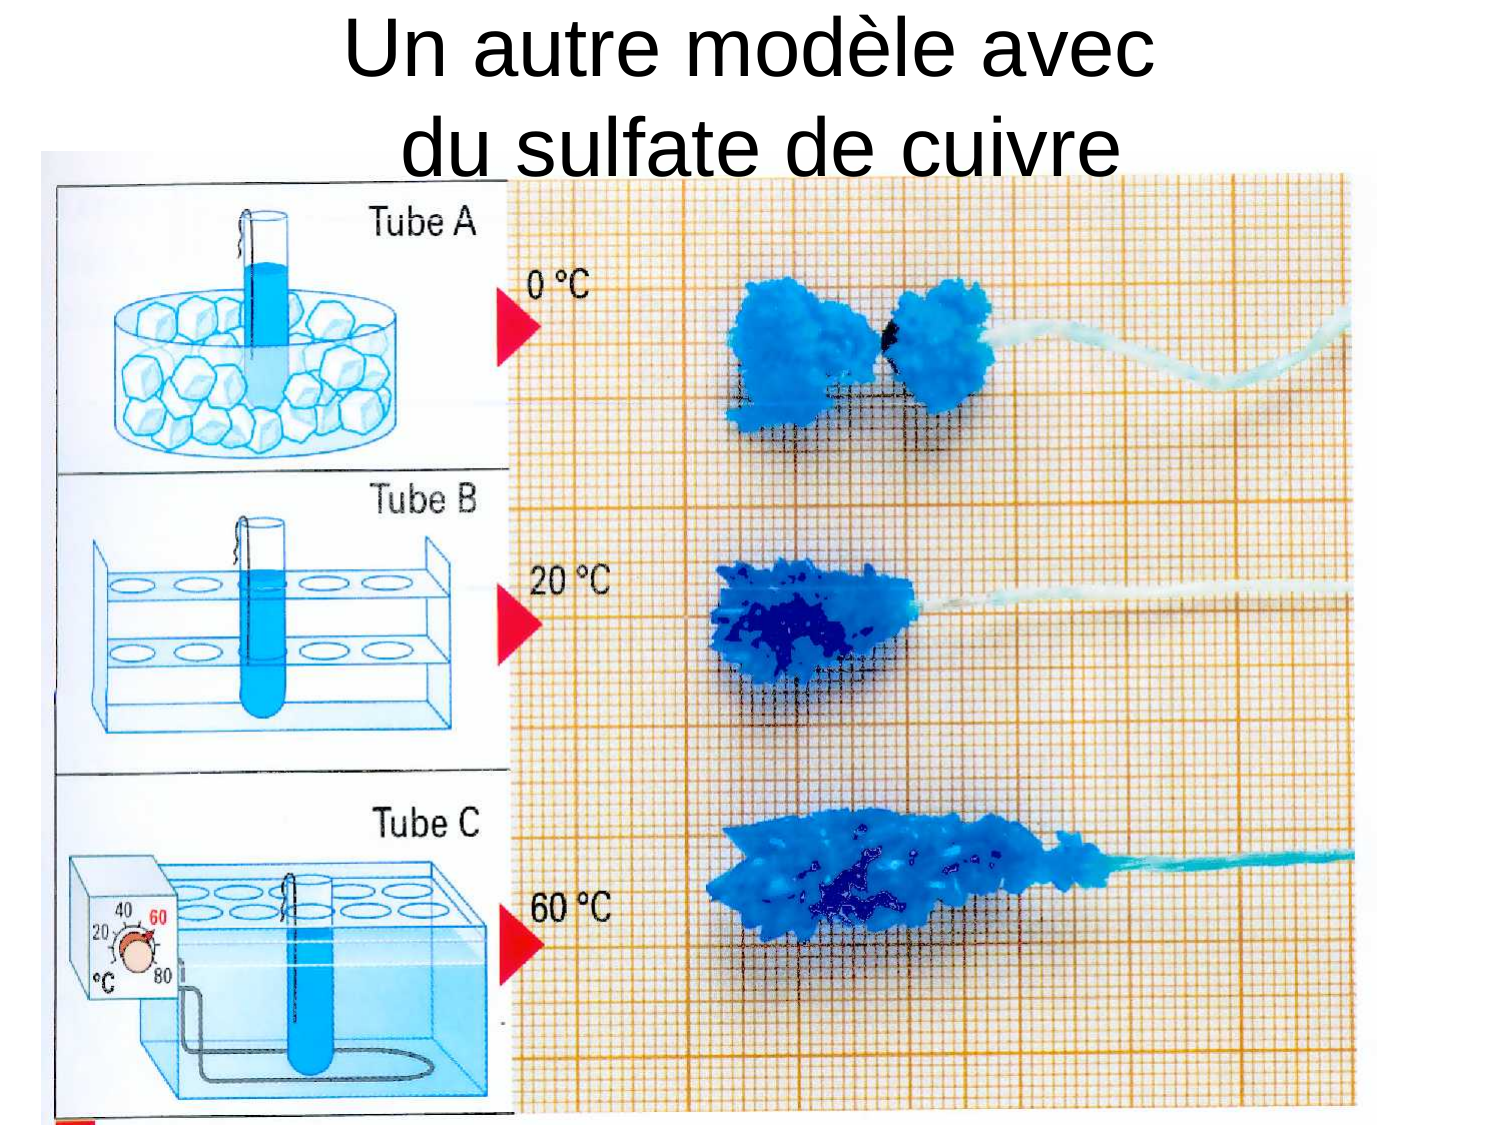

# Un autre modèle avec du sulfate de cuivre